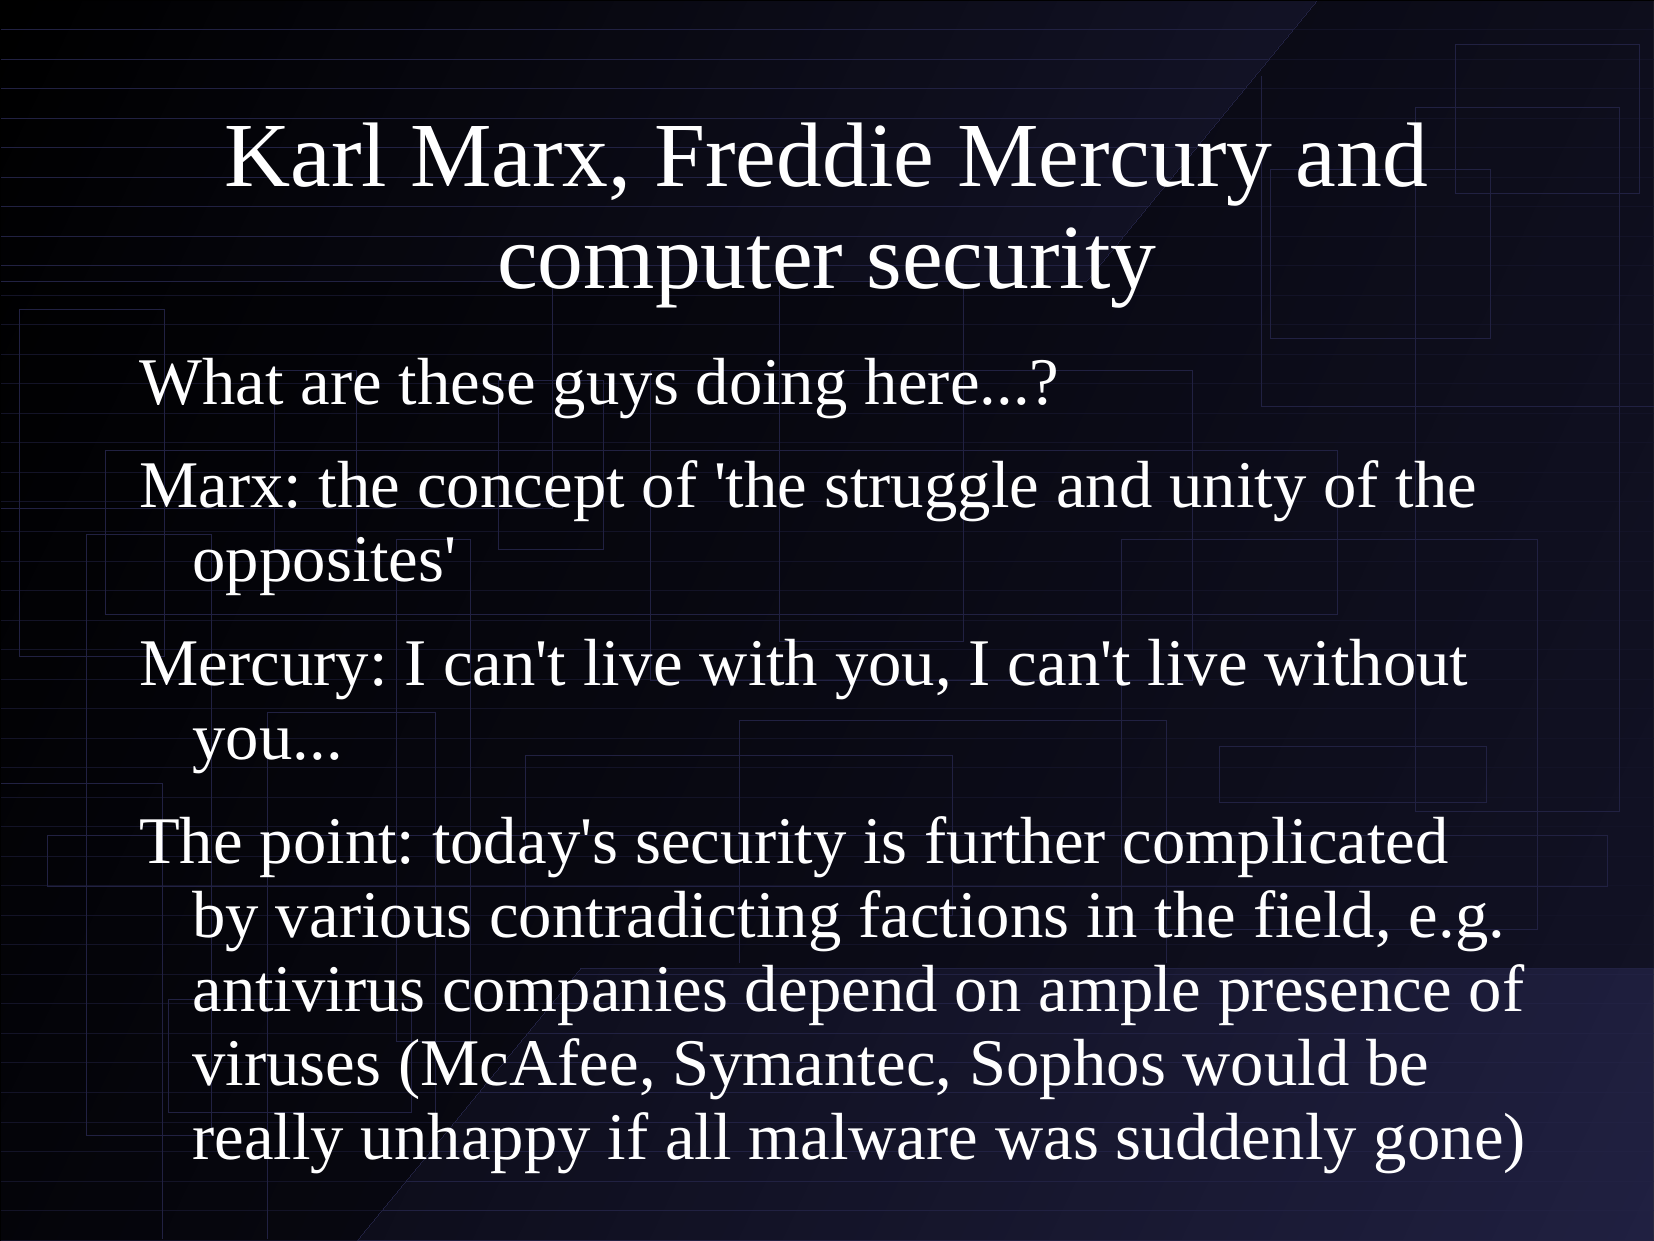

# Karl Marx, Freddie Mercury and computer security
What are these guys doing here...?
Marx: the concept of 'the struggle and unity of the opposites'
Mercury: I can't live with you, I can't live without you...
The point: today's security is further complicated by various contradicting factions in the field, e.g. antivirus companies depend on ample presence of viruses (McAfee, Symantec, Sophos would be really unhappy if all malware was suddenly gone)